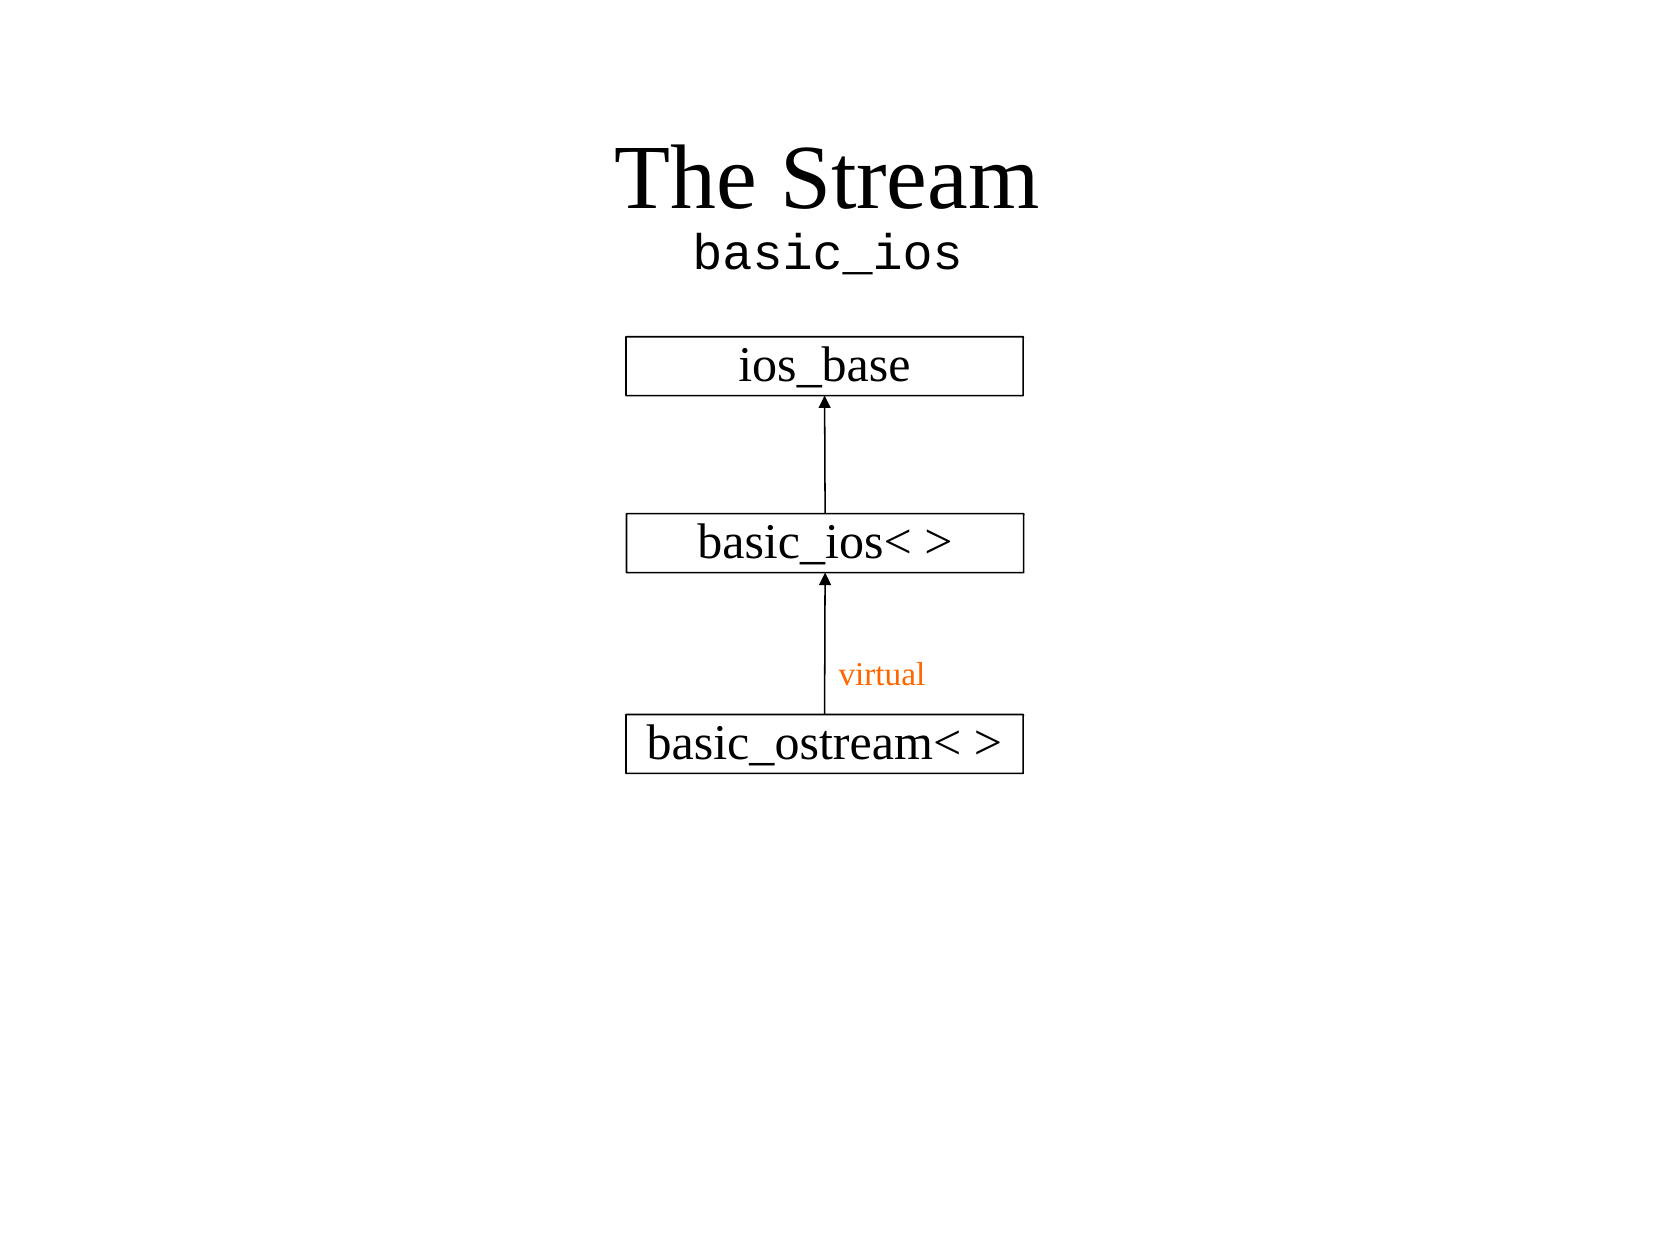

# The Stream basic_ios
ios_base
basic_ios< >
virtual
basic_ostream< >
27.4.4/2 - Effects: Constructs an object of class basic_ios (27.4.2.7) leaving its member objects uninitialized. The object must be initialized by calling its init member function. If it is destroyed before it has been initialized the behavior is undefined.